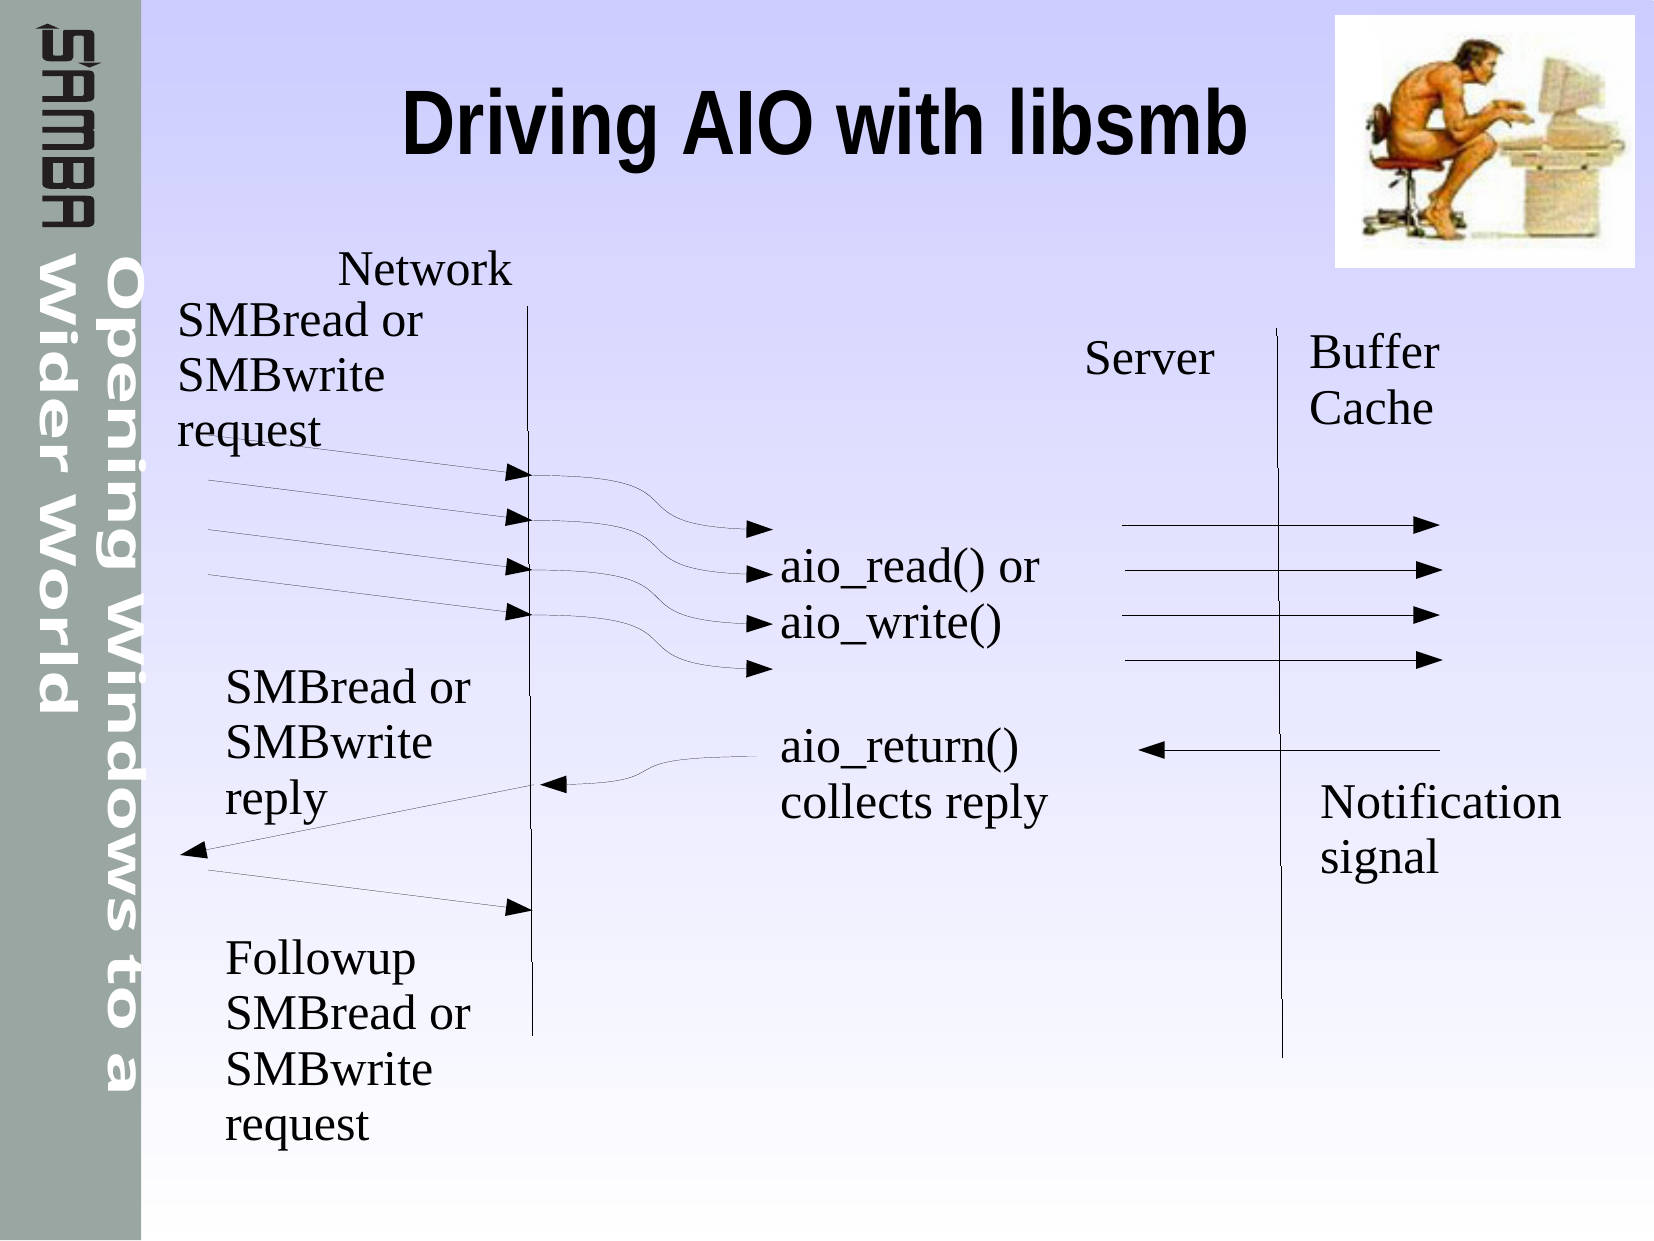

# Driving AIO with libsmb
Network
SMBread or
SMBwrite
request
Buffer
Cache
Server
aio_read() or aio_write()
SMBread or
SMBwrite
reply
aio_return()
collects reply
Notification signal
Followup
SMBread or
SMBwrite
request